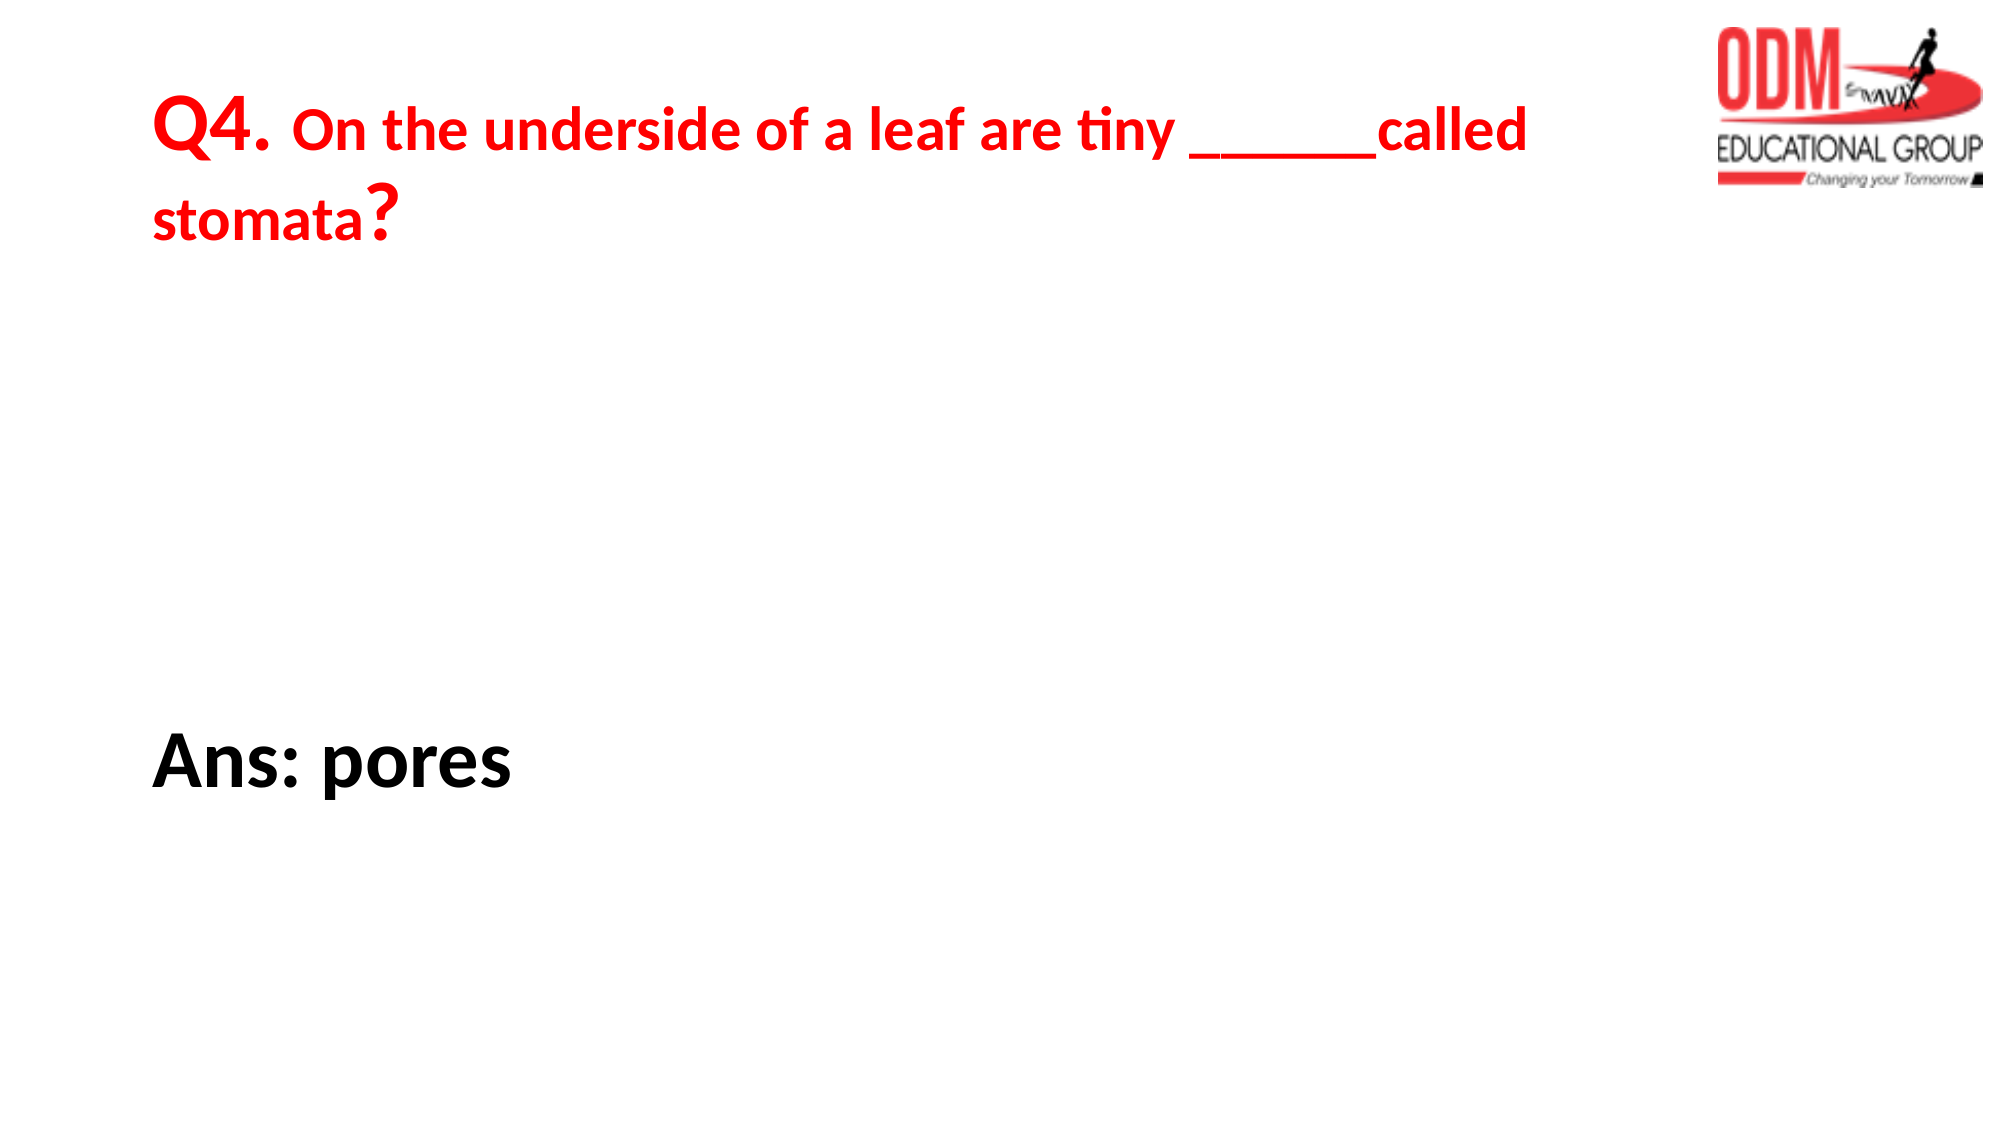

# Q4. On the underside of a leaf are tiny ______called stomata?
Ans: pores